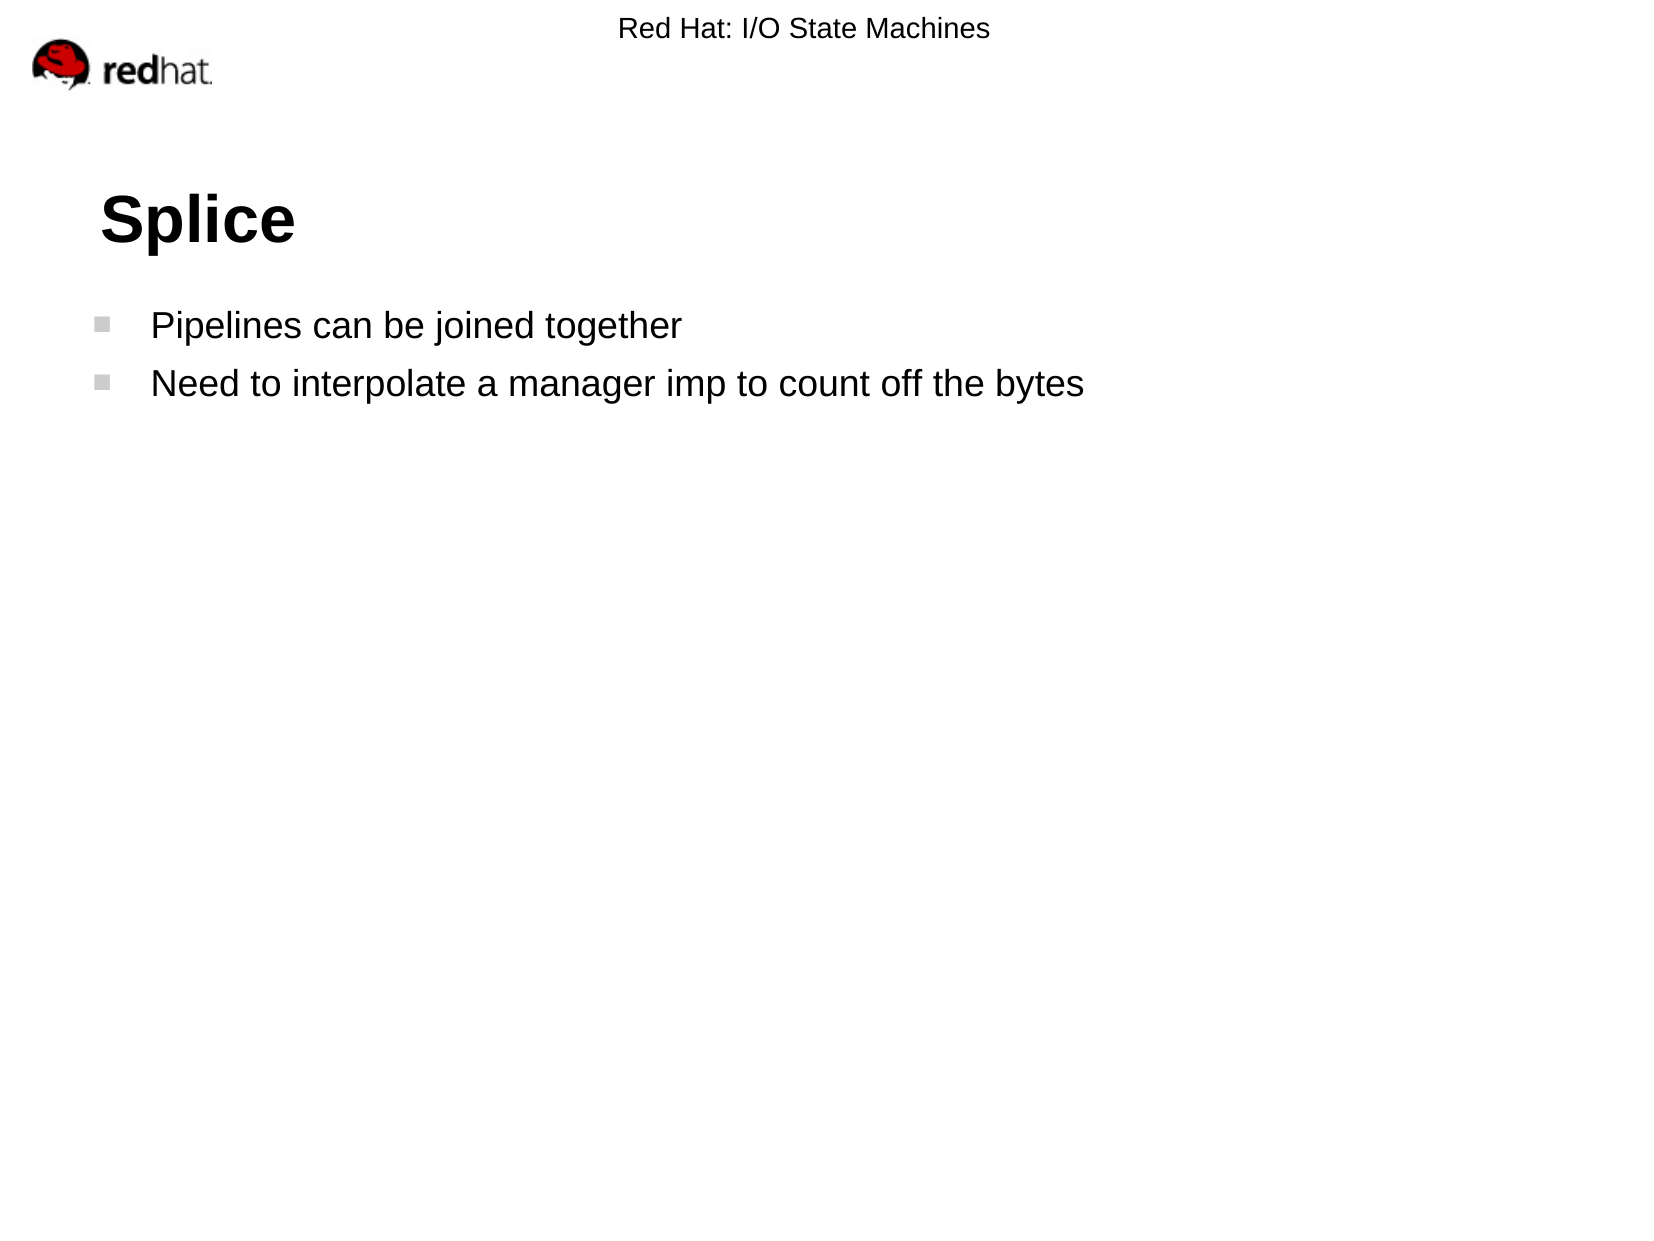

# Splice
Pipelines can be joined together
Need to interpolate a manager imp to count off the bytes